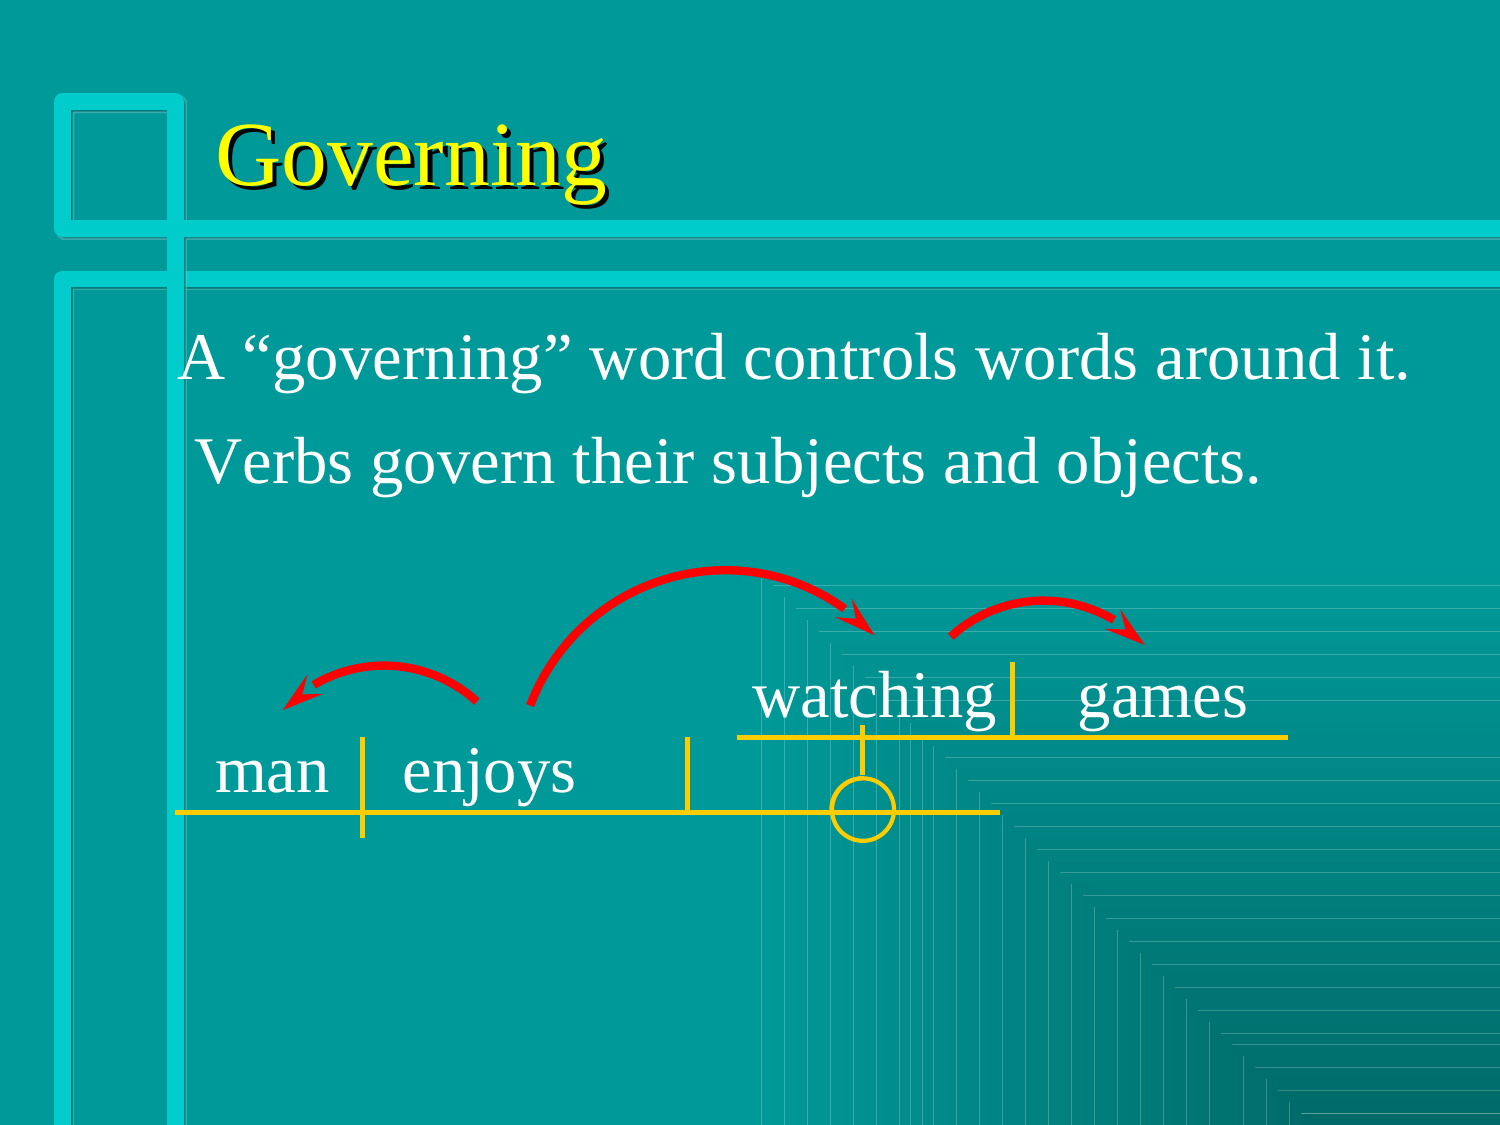

# Governing
A “governing” word controls words around it.
 Verbs govern their subjects and objects.
watching
games
man
enjoys